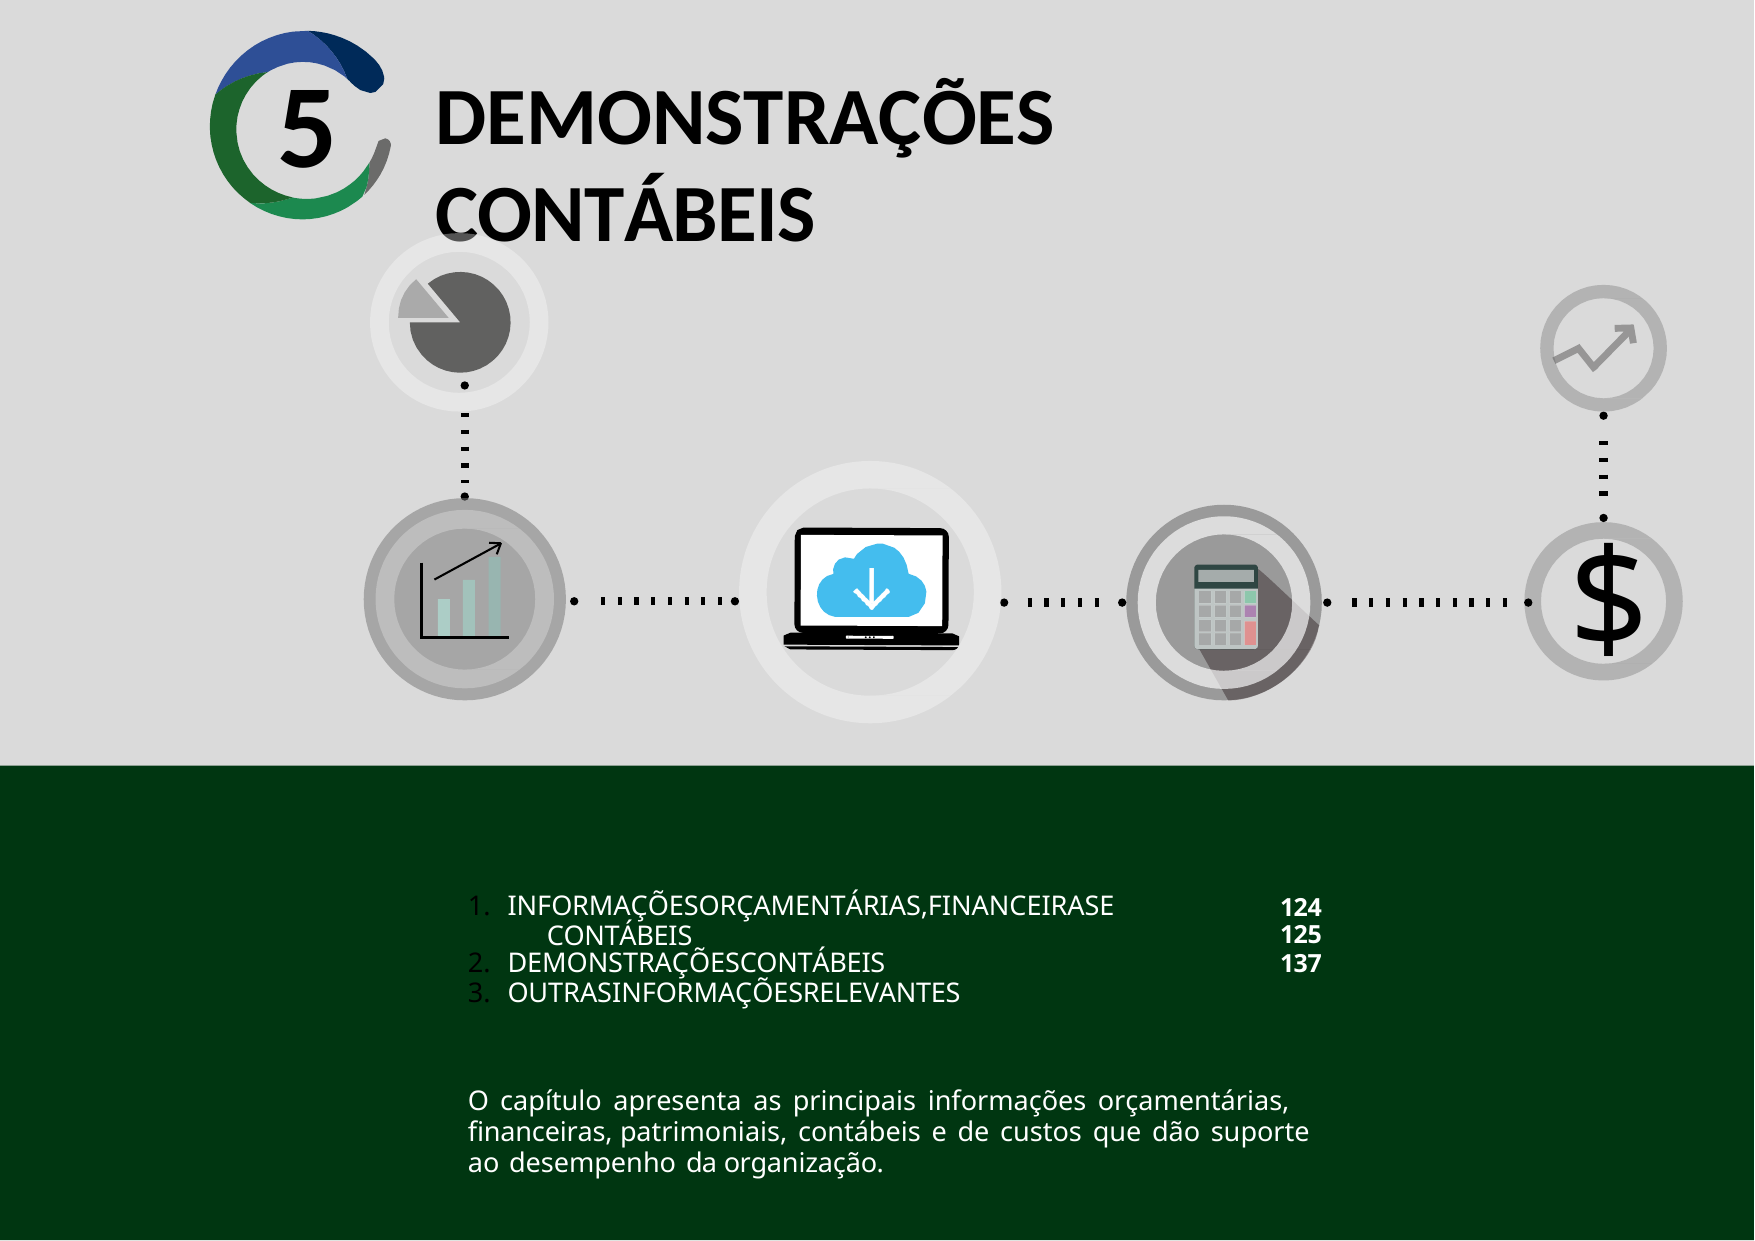

RG	5	DEMONSTRAÇÕES CONTÁBEIS	123
21	CAPÍTULO
# 5
DEMONSTRAÇÕES CONTÁBEIS
$
INFORMAÇÕESORÇAMENTÁRIAS,FINANCEIRASECONTÁBEIS
DEMONSTRAÇÕESCONTÁBEIS
OUTRASINFORMAÇÕESRELEVANTES
124
125
137
O capítulo apresenta as principais informações orçamentárias, financeiras, patrimoniais, contábeis e de custos que dão suporte ao desempenho da organização.